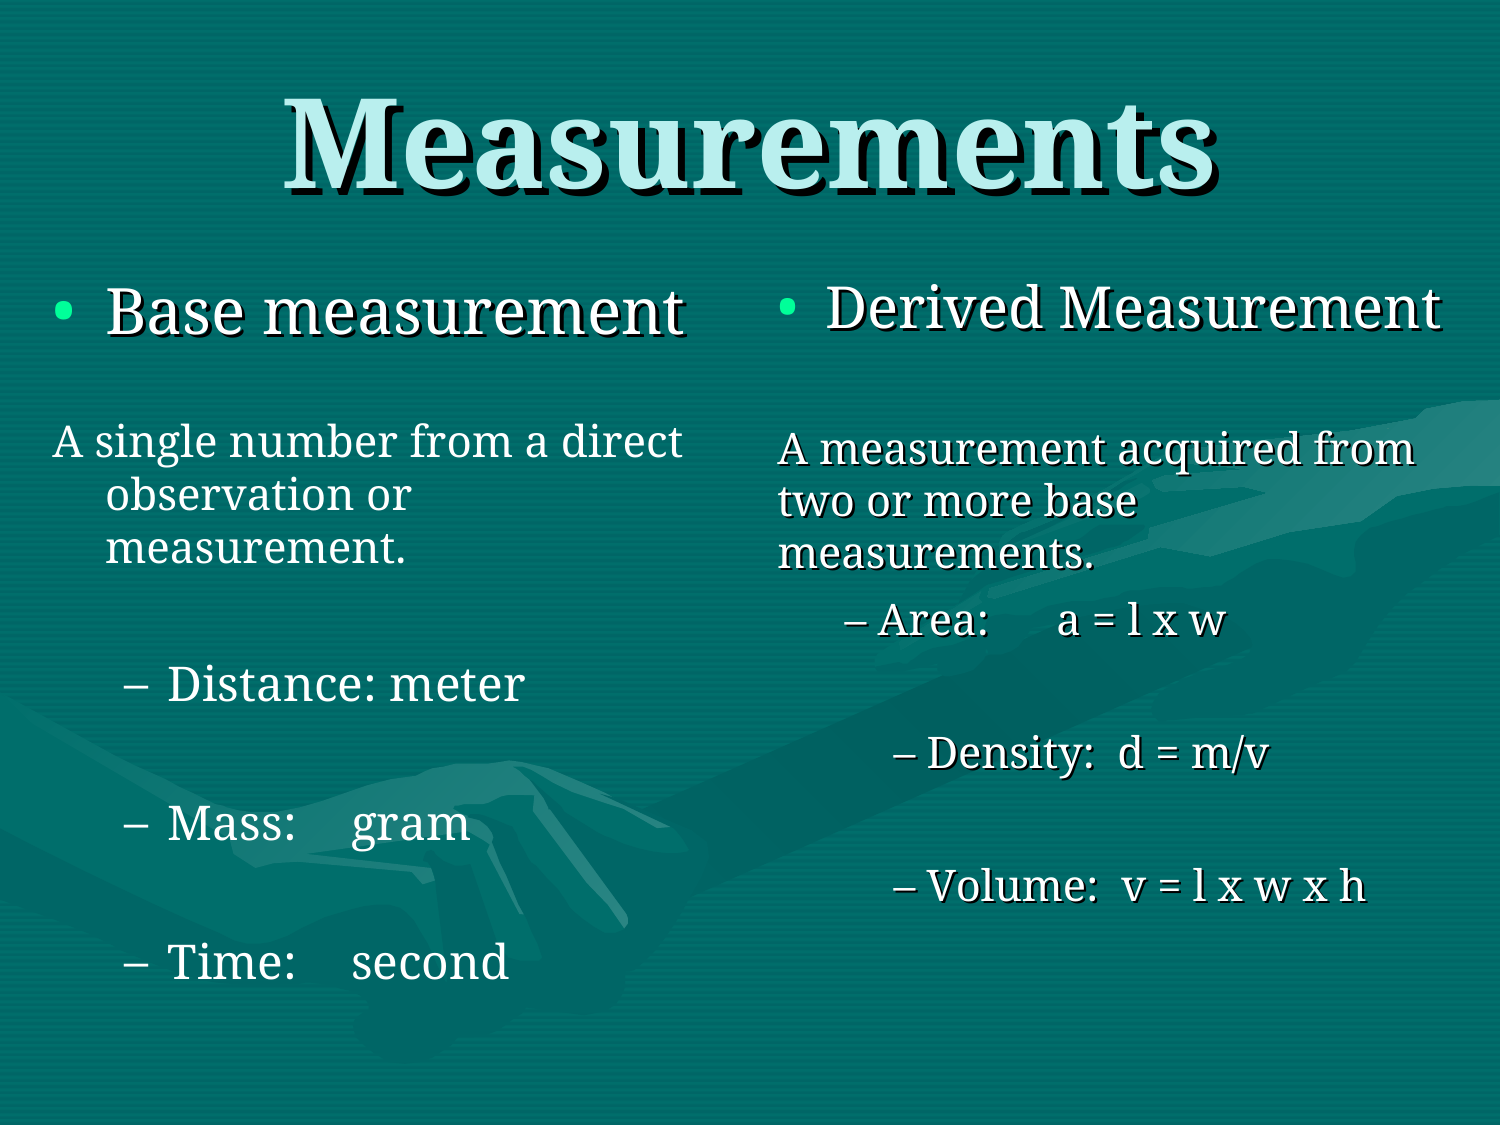

# Measurements
Base measurement
A single number from a direct observation or measurement.
Distance: meter
Mass:	 gram
Time:	 second
Derived Measurement
A measurement acquired from two or more base measurements.
 – Area: a = l x w
 – Density: d = m/v
 – Volume: v = l x w x h